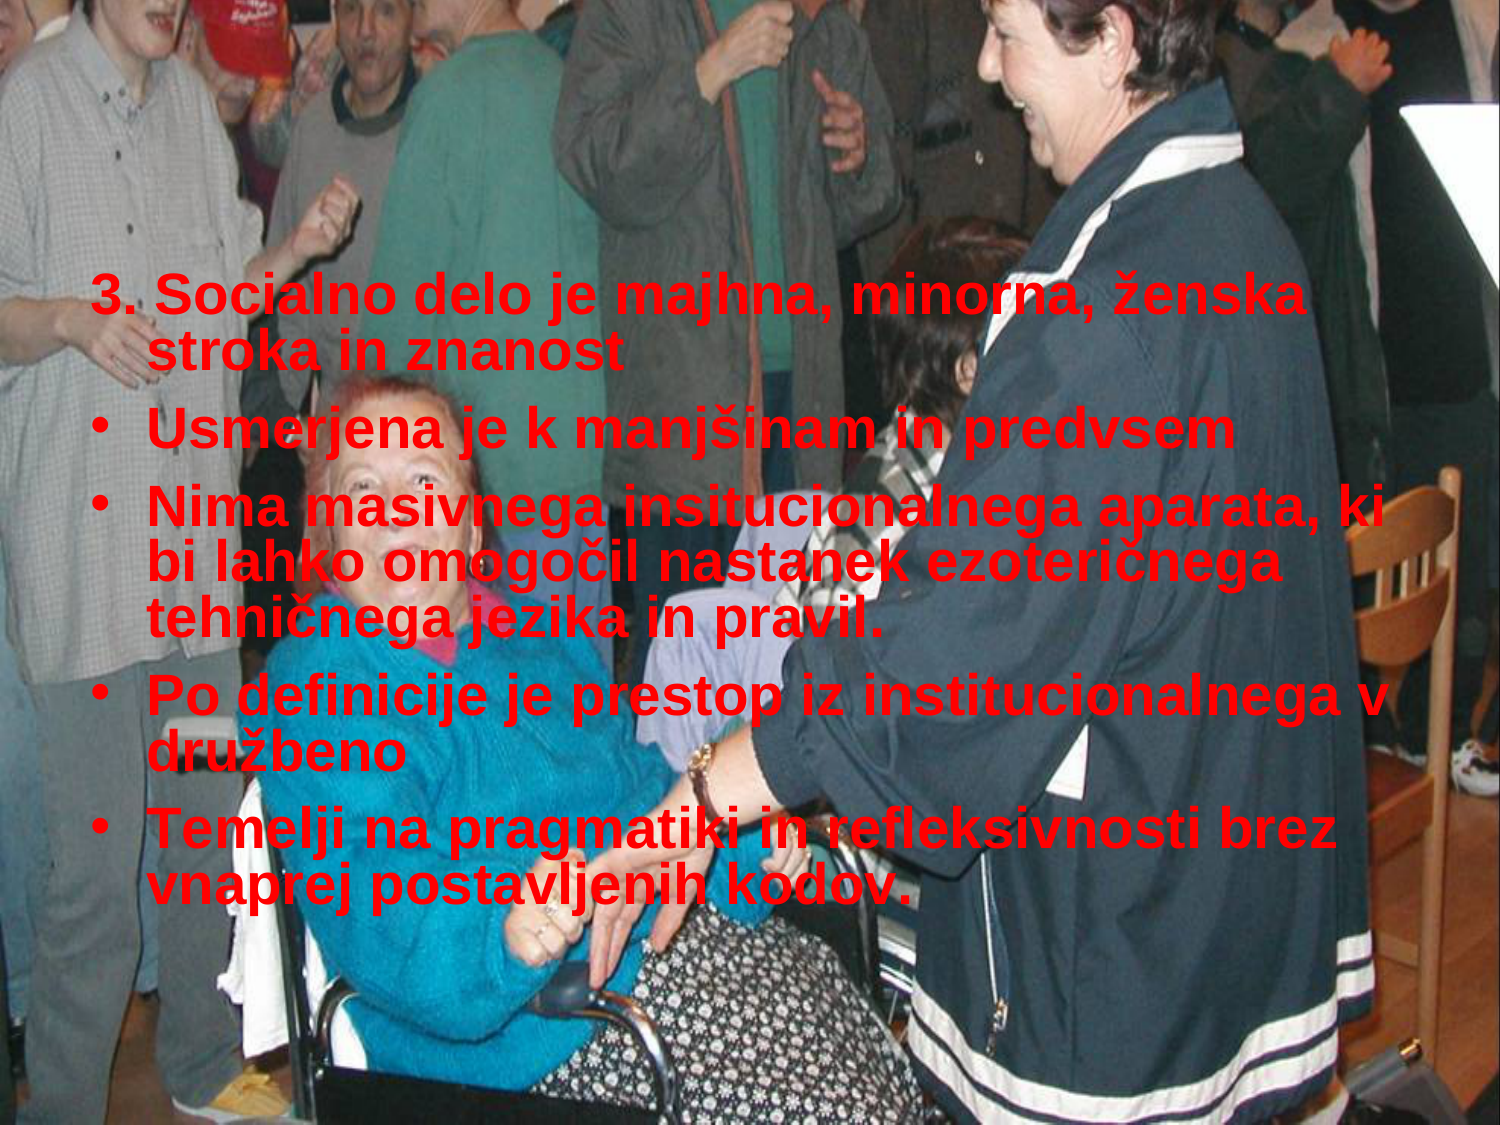

#
3. Socialno delo je majhna, minorna, ženska stroka in znanost
Usmerjena je k manjšinam in predvsem
Nima masivnega insitucionalnega aparata, ki bi lahko omogočil nastanek ezoteričnega tehničnega jezika in pravil.
Po definicije je prestop iz institucionalnega v družbeno
Temelji na pragmatiki in refleksivnosti brez vnaprej postavljenih kodov.